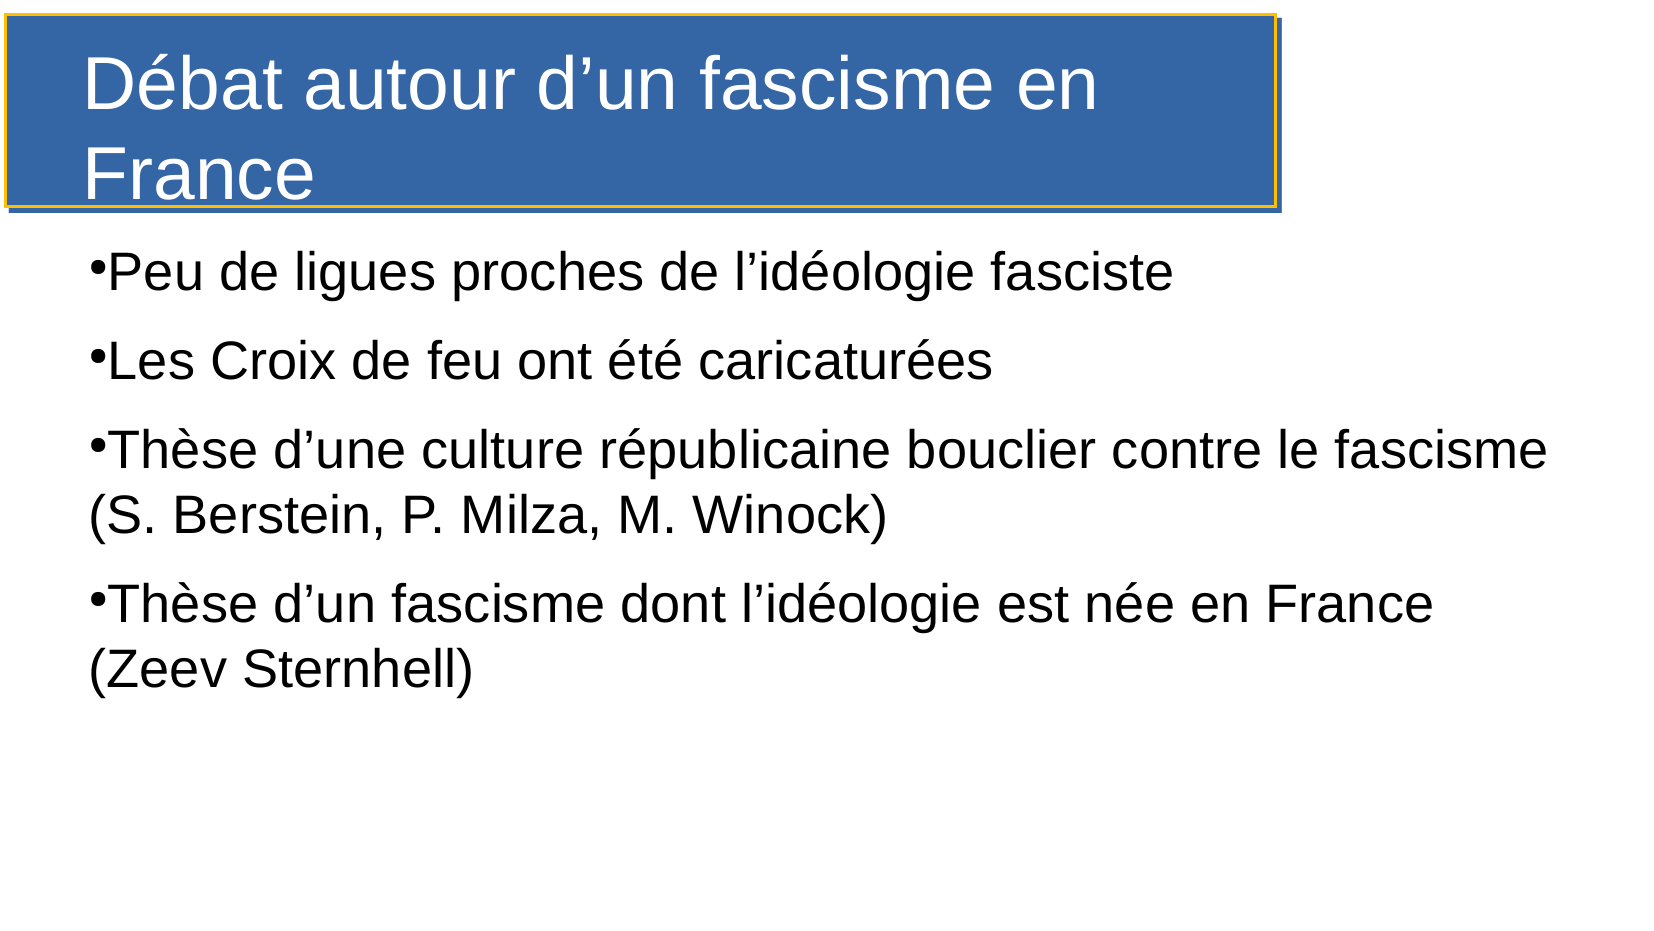

# Débat autour d’un fascisme en France
Peu de ligues proches de l’idéologie fasciste
Les Croix de feu ont été caricaturées
Thèse d’une culture républicaine bouclier contre le fascisme (S. Berstein, P. Milza, M. Winock)
Thèse d’un fascisme dont l’idéologie est née en France (Zeev Sternhell)